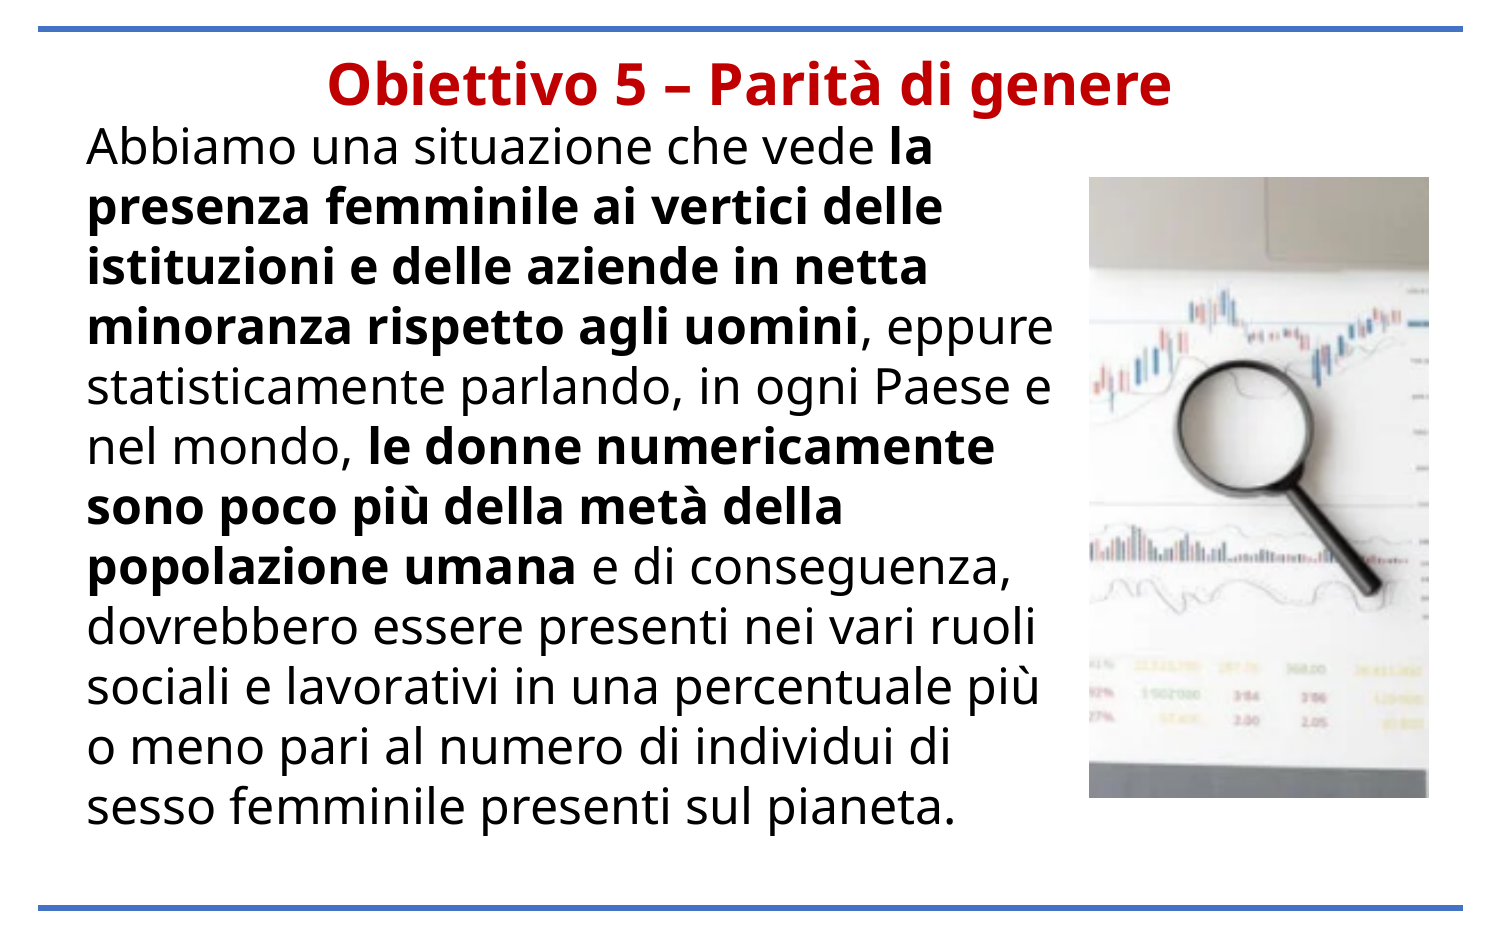

# Obiettivo 5 – Parità di genere
Abbiamo una situazione che vede la presenza femminile ai vertici delle istituzioni e delle aziende in netta minoranza rispetto agli uomini, eppure statisticamente parlando, in ogni Paese e nel mondo, le donne numericamente sono poco più della metà della popolazione umana e di conseguenza, dovrebbero essere presenti nei vari ruoli sociali e lavorativi in una percentuale più o meno pari al numero di individui di sesso femminile presenti sul pianeta.